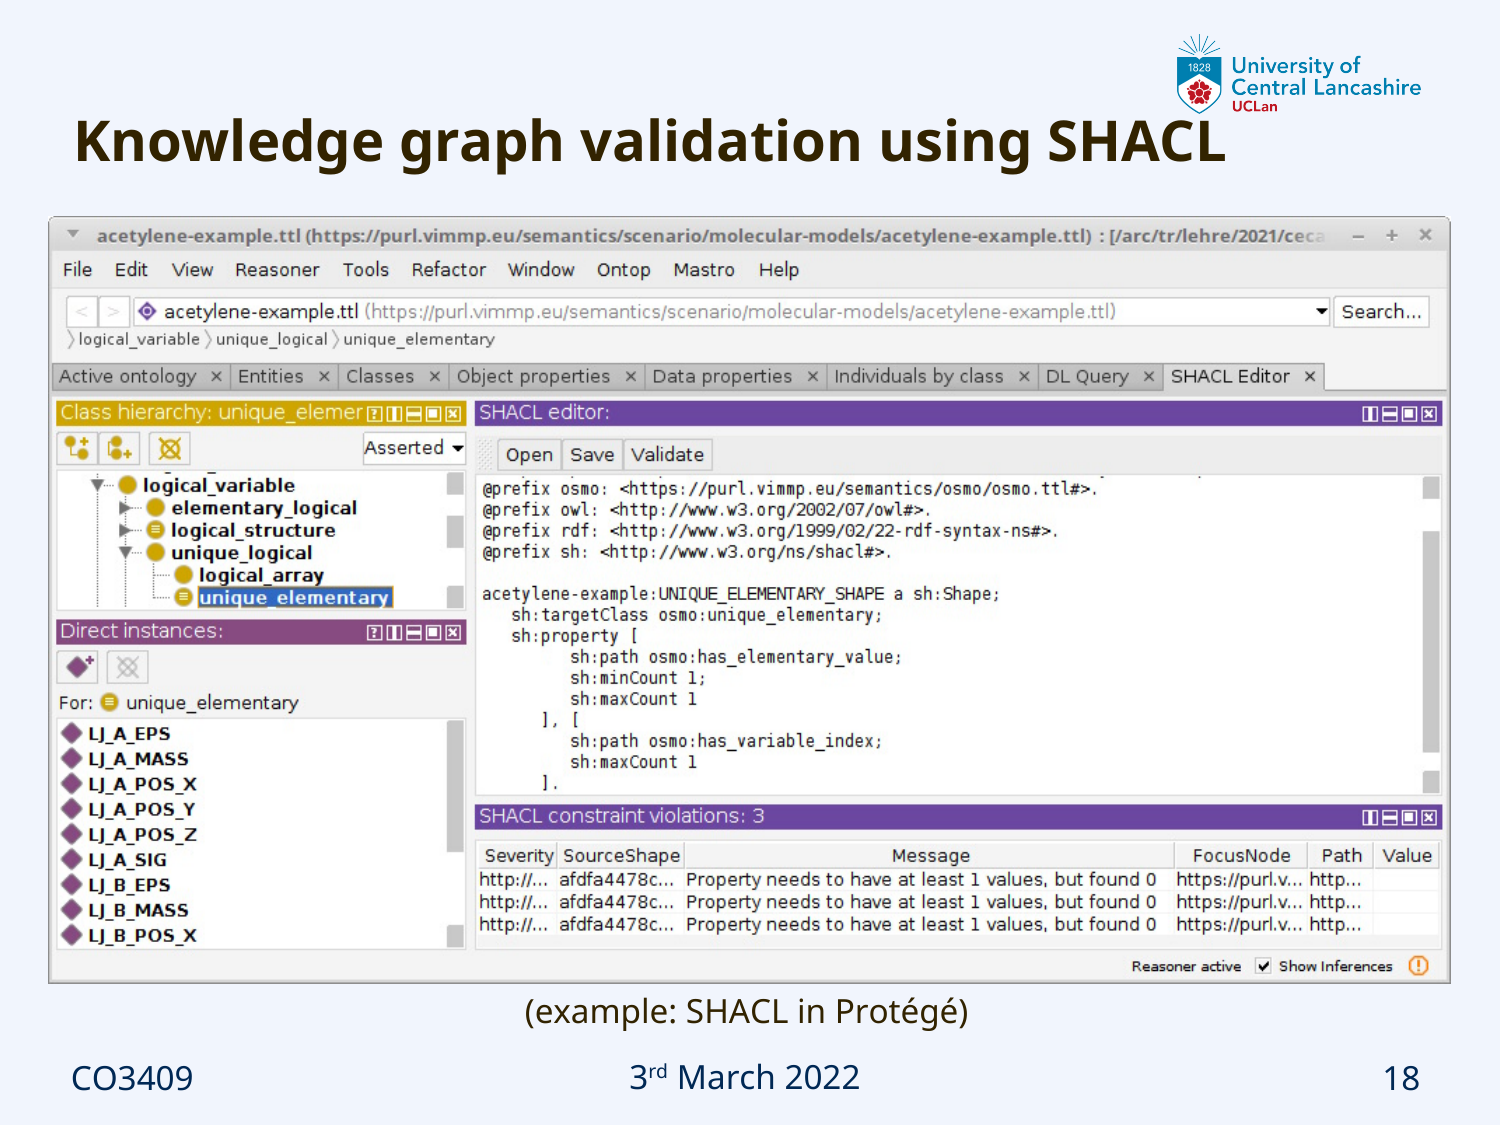

# Knowledge graph validation using SHACL
(example: SHACL in Protégé)